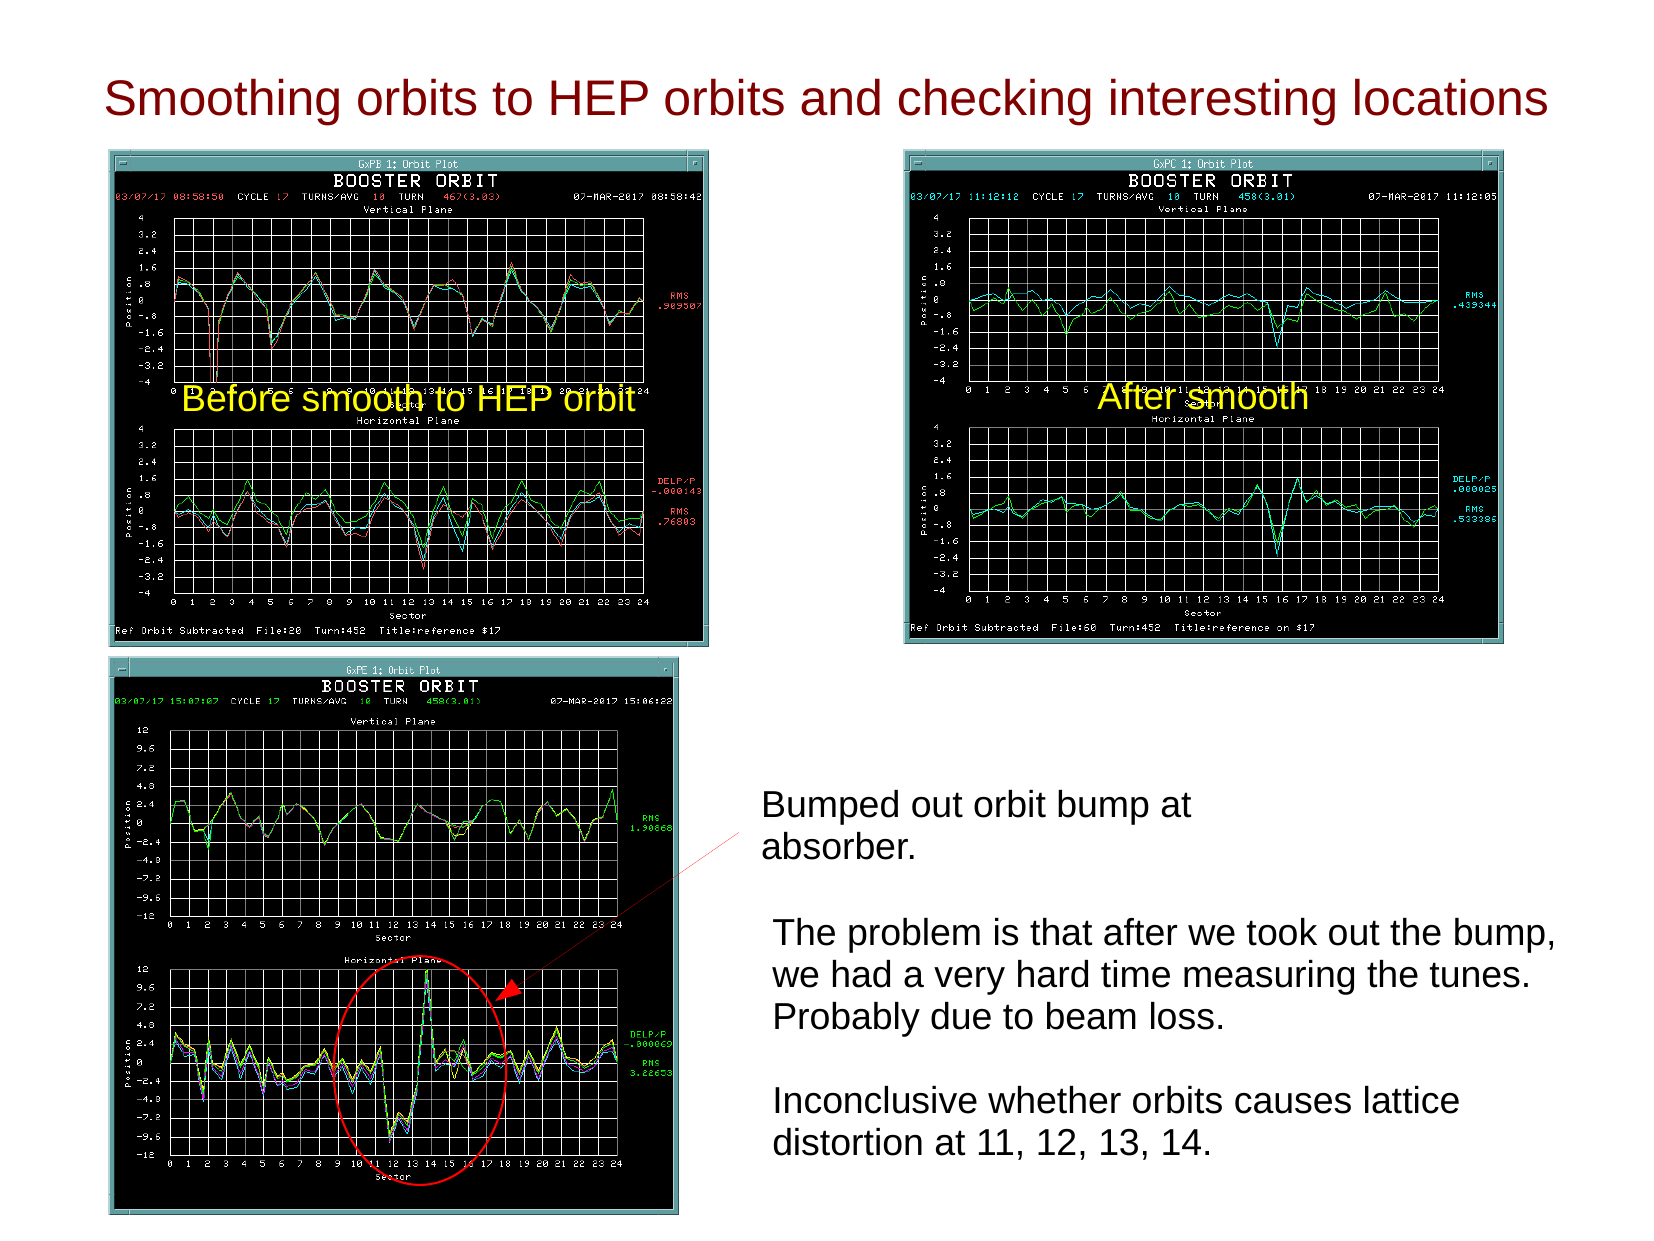

# Smoothing orbits to HEP orbits and checking interesting locations
Before smooth to HEP orbit
After smooth
Bumped out orbit bump at absorber.
The problem is that after we took out the bump, we had a very hard time measuring the tunes. Probably due to beam loss.
Inconclusive whether orbits causes lattice distortion at 11, 12, 13, 14.